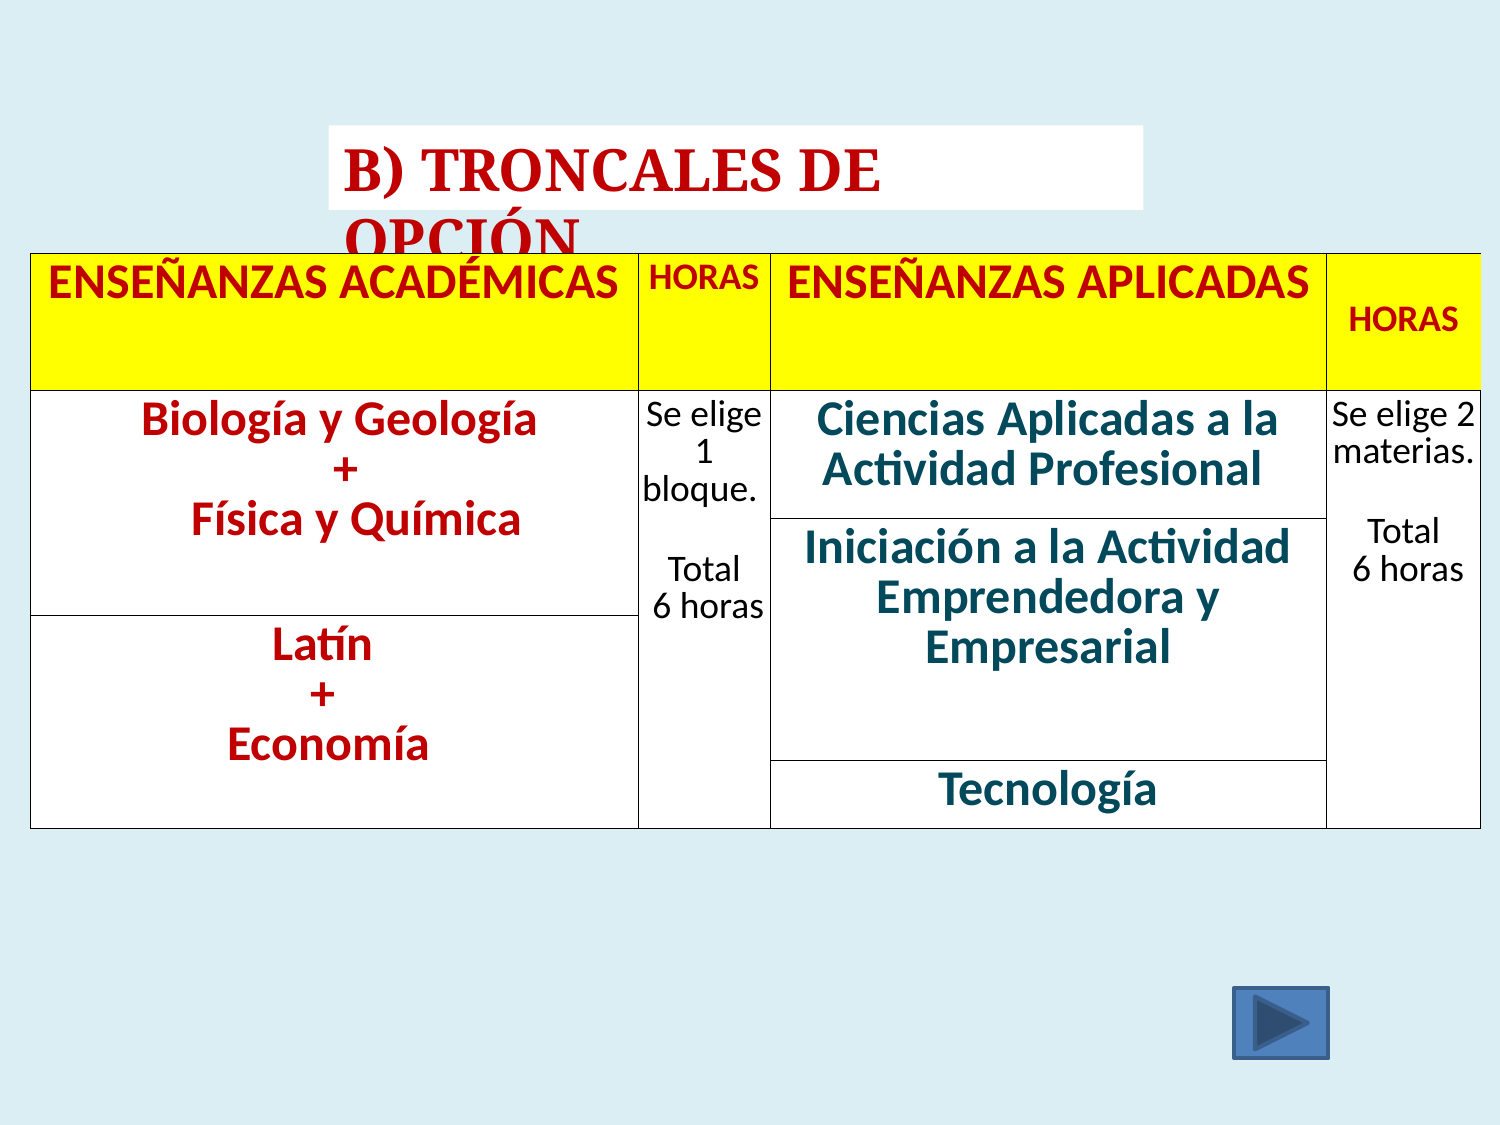

B) TRONCALES DE OPCIÓN
| ENSEÑANZAS ACADÉMICAS | HORAS | ENSEÑANZAS APLICADAS | HORAS |
| --- | --- | --- | --- |
| Biología y Geología + Física y Química | Se elige 1 bloque. Total 6 horas | Ciencias Aplicadas a la Actividad Profesional | Se elige 2 materias. Total 6 horas |
| | | Iniciación a la Actividad Emprendedora y Empresarial | |
| Latín + Economía | | | |
| | | Tecnología | |